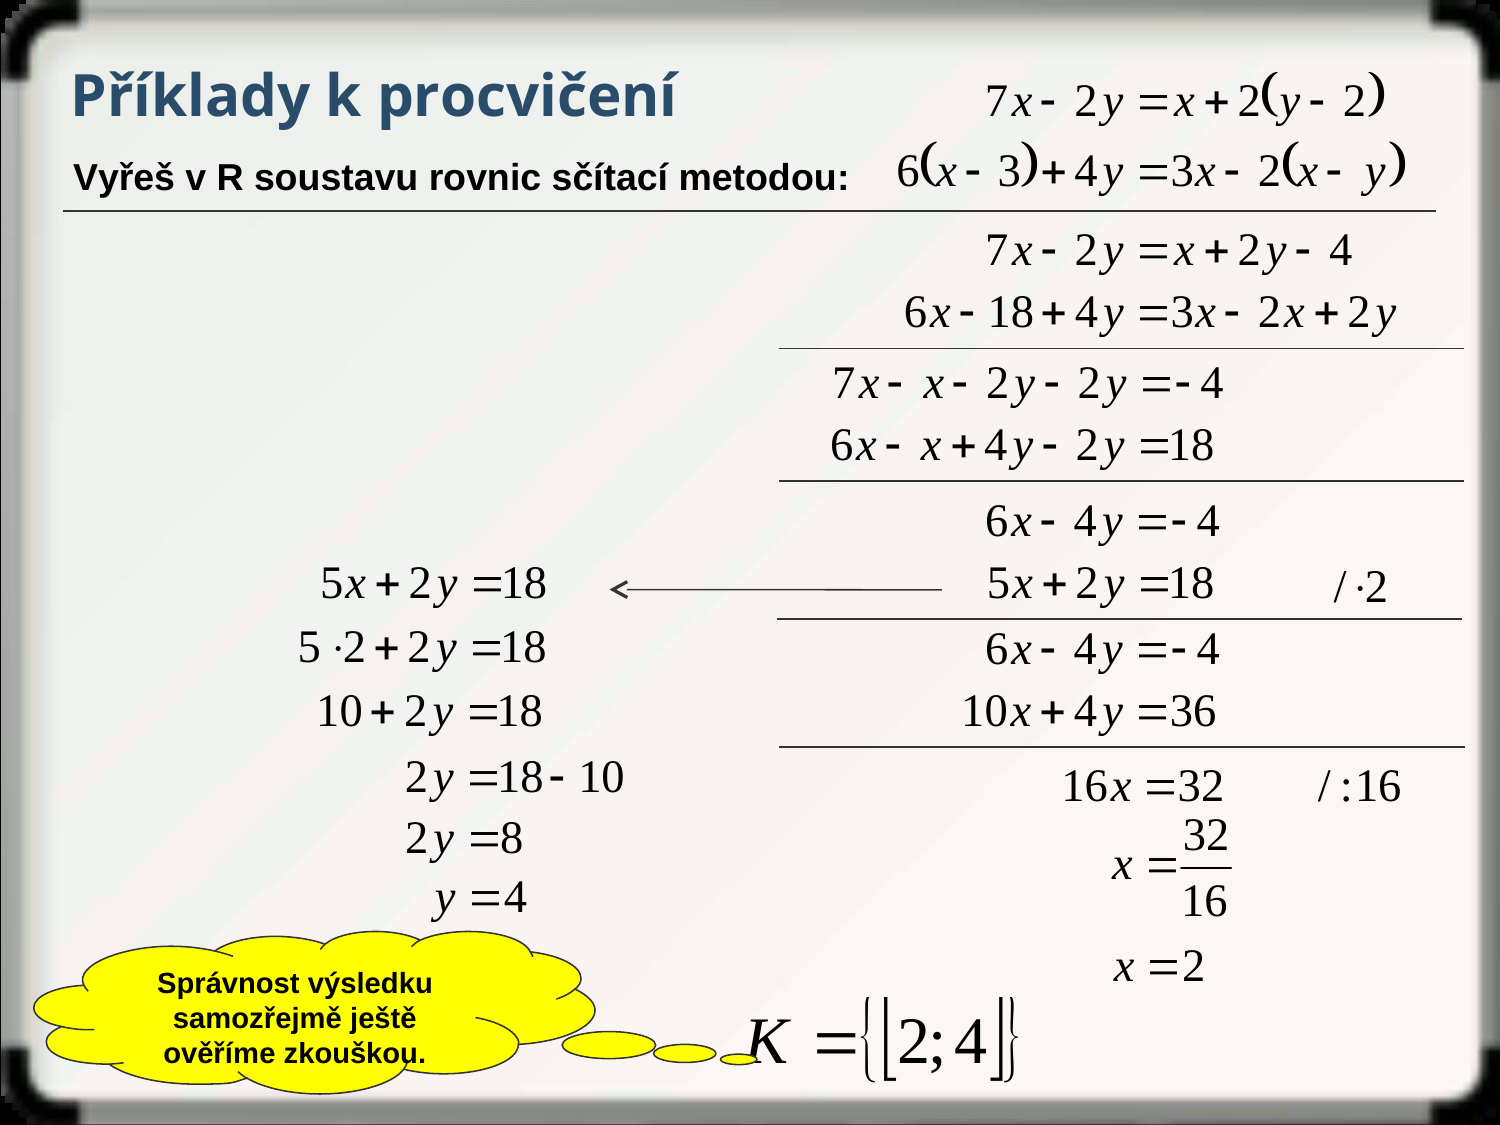

Příklady k procvičení
Vyřeš v R soustavu rovnic sčítací metodou:
Správnost výsledku samozřejmě ještě ověříme zkouškou.